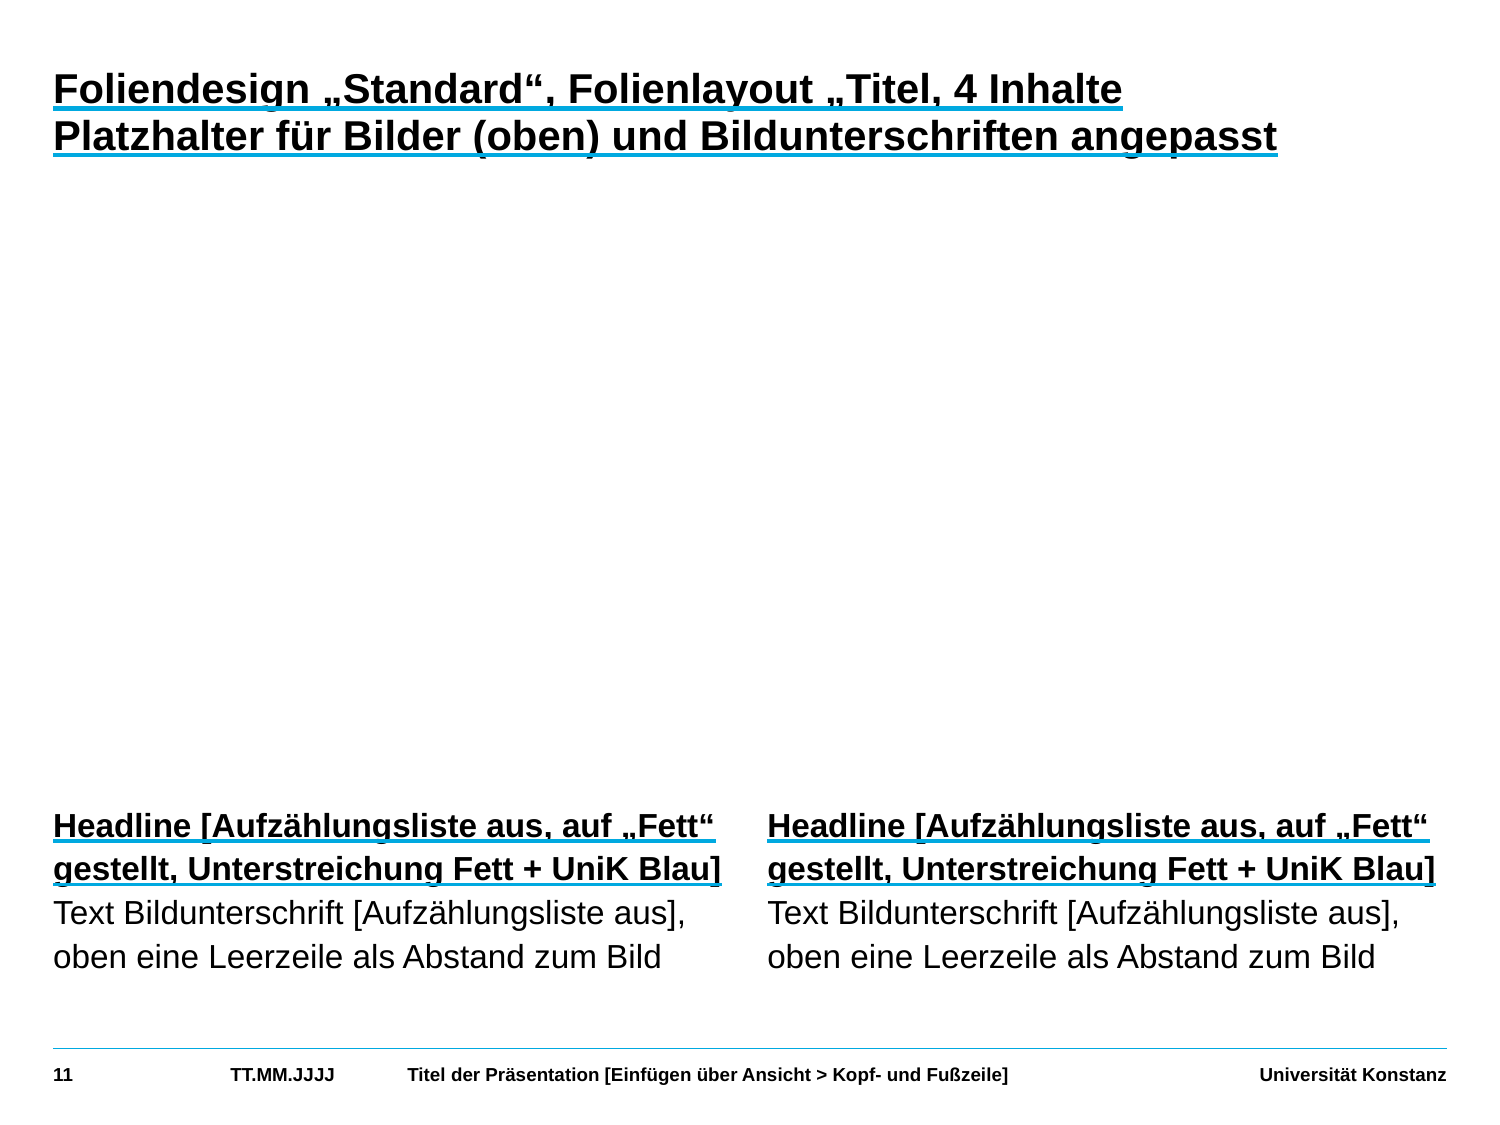

# Foliendesign „Standard“, Folienlayout „Titel, 4 Inhalte Platzhalter für Bilder (oben) und Bildunterschriften angepasst
Headline [Aufzählungsliste aus, auf „Fett“ gestellt, Unterstreichung Fett + UniK Blau]
Text Bildunterschrift [Aufzählungsliste aus], oben eine Leerzeile als Abstand zum Bild
Headline [Aufzählungsliste aus, auf „Fett“ gestellt, Unterstreichung Fett + UniK Blau]
Text Bildunterschrift [Aufzählungsliste aus], oben eine Leerzeile als Abstand zum Bild
11
TT.MM.JJJJ
Titel der Präsentation [Einfügen über Ansicht > Kopf- und Fußzeile]